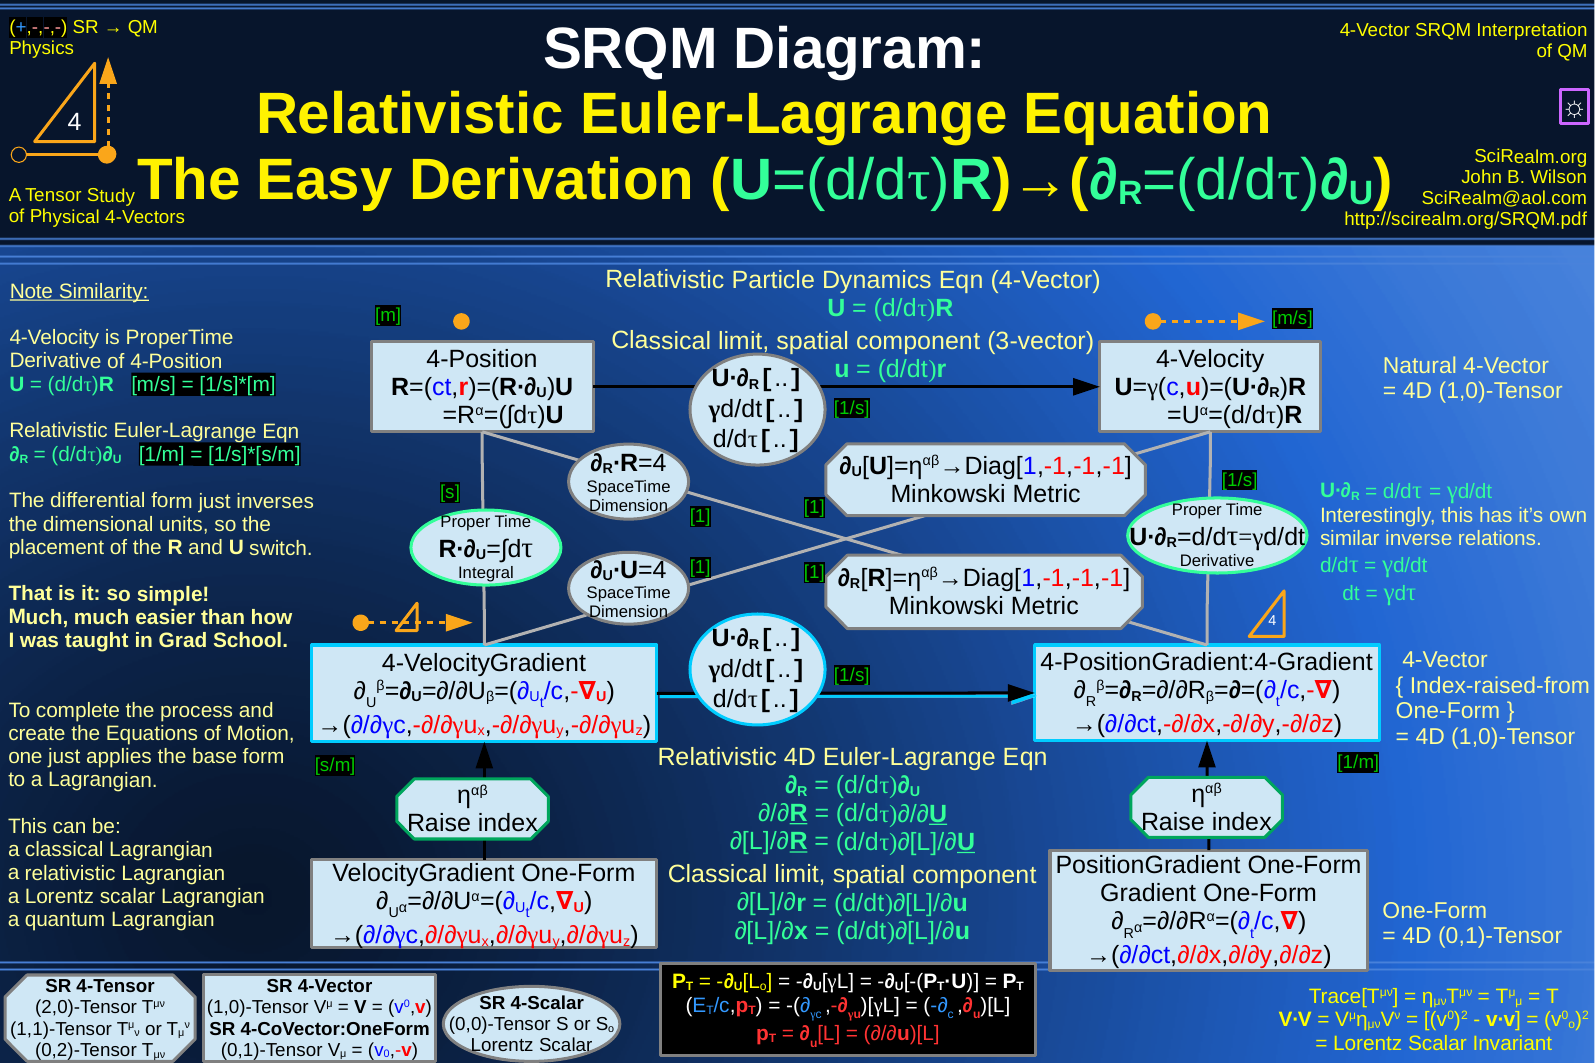

(+,-,-,-) SR → QM
Physics
A Tensor Study
of Physical 4-Vectors
4-Vector SRQM Interpretation
of QM
SciRealm.org
John B. Wilson
SciRealm@aol.com
http://scirealm.org/SRQM.pdf
# SRQM Diagram: Relativistic Euler-Lagrange Equation The Easy Derivation (U=(d/dτ)R)→(∂R=(d/dτ)∂U)
4
☼
Relativistic Particle Dynamics Eqn (4-Vector)
	U = (d/dτ)R
Classical limit, spatial component (3-vector)
	u = (d/dt)r
Note Similarity:
4-Velocity is ProperTime
Derivative of 4-Position
U = (d/dτ)R [m/s] = [1/s]*[m]
Relativistic Euler-Lagrange Eqn
∂R = (d/dτ)∂U [1/m] = [1/s]*[s/m]
The differential form just inverses
the dimensional units, so the
placement of the R and U switch.
That is it: so simple!
Much, much easier than how
I was taught in Grad School.
To complete the process and
create the Equations of Motion,
one just applies the base form
to a Lagrangian.
This can be:
a classical Lagrangian
a relativistic Lagrangian
a Lorentz scalar Lagrangian
a quantum Lagrangian
[m]
[m/s]
4-Position
R=(ct,r)=(R∙∂U)U
 =Rα=(∫dτ)U
4-Velocity
U=γ(c,u)=(U∙∂R)R
 =Uα=(d/dτ)R
Natural 4-Vector
= 4D (1,0)-Tensor
U∙∂R[..]
γd/dt[..]
d/dτ[..]
[1/s]
∂U[U]=ηαβ→Diag[1,-1,-1,-1]
Minkowski Metric
∂R∙R=4
SpaceTime
Dimension
[1/s]
U∙∂R = d/dτ = γd/dt
Interestingly, this has it’s own
similar inverse relations.
d/dτ = γd/dt
 dt = γdτ
[s]
[1]
Proper Time
U∙∂R=d/dτ=γd/dt
Derivative
[1]
Proper Time
R∙∂U=∫dτ
Integral
[1]
∂U∙U=4
SpaceTime
Dimension
[1]
∂R[R]=ηαβ→Diag[1,-1,-1,-1]
Minkowski Metric
4
U∙∂R[..]
γd/dt[..]
d/dτ[..]
 4-Vector
{ Index-raised-from One-Form }
= 4D (1,0)-Tensor
4-VelocityGradient
∂Uβ=∂U=∂/∂Uβ=(∂Ut/c,-∇U)
→(∂/∂γc,-∂/∂γux,-∂/∂γuy,-∂/∂γuz)
4-PositionGradient:4-Gradient
∂Rβ=∂R=∂/∂Rβ=∂=(∂t/c,-∇)
→(∂/∂ct,-∂/∂x,-∂/∂y,-∂/∂z)
[1/s]
Relativistic 4D Euler-Lagrange Eqn
∂R = (d/dτ)∂U
∂/∂R = (d/dτ)∂/∂U
∂[L]/∂R = (d/dτ)∂[L]/∂U
Classical limit, spatial component
∂[L]/∂r = (d/dt)∂[L]/∂u
∂[L]/∂x = (d/dt)∂[L]/∂u
[1/m]
[s/m]
ηαβ
Raise index
ηαβ
Raise index
PositionGradient One-Form
Gradient One-Form
∂Rα=∂/∂Rα=(∂t/c,∇)
→(∂/∂ct,∂/∂x,∂/∂y,∂/∂z)
VelocityGradient One-Form
∂Uα=∂/∂Uα=(∂Ut/c,∇U)
→(∂/∂γc,∂/∂γux,∂/∂γuy,∂/∂γuz)
One-Form
= 4D (0,1)-Tensor
PT = -∂U[Lo] = -∂U[γL] = -∂U[-(PT·U)] = PT
(ET/c,pT) = -(∂γc ,-∂γu)[γL] = (-∂c ,∂u)[L]
pT = ∂u[L] = (∂/∂u)[L]
SR 4-Tensor
(2,0)-Tensor Tμν
(1,1)-Tensor Tμν or Tμν
(0,2)-Tensor Tμν
SR 4-Vector
(1,0)-Tensor Vμ = V = (v0,v)
SR 4-CoVector:OneForm
(0,1)-Tensor Vμ = (v0,-v)
Trace[Tμν] = ημνTμν = Tμμ = T
V∙V = VμημνVν = [(v0)2 - v∙v] = (v0o)2
= Lorentz Scalar Invariant
SR 4-Scalar
(0,0)-Tensor S or So
Lorentz Scalar